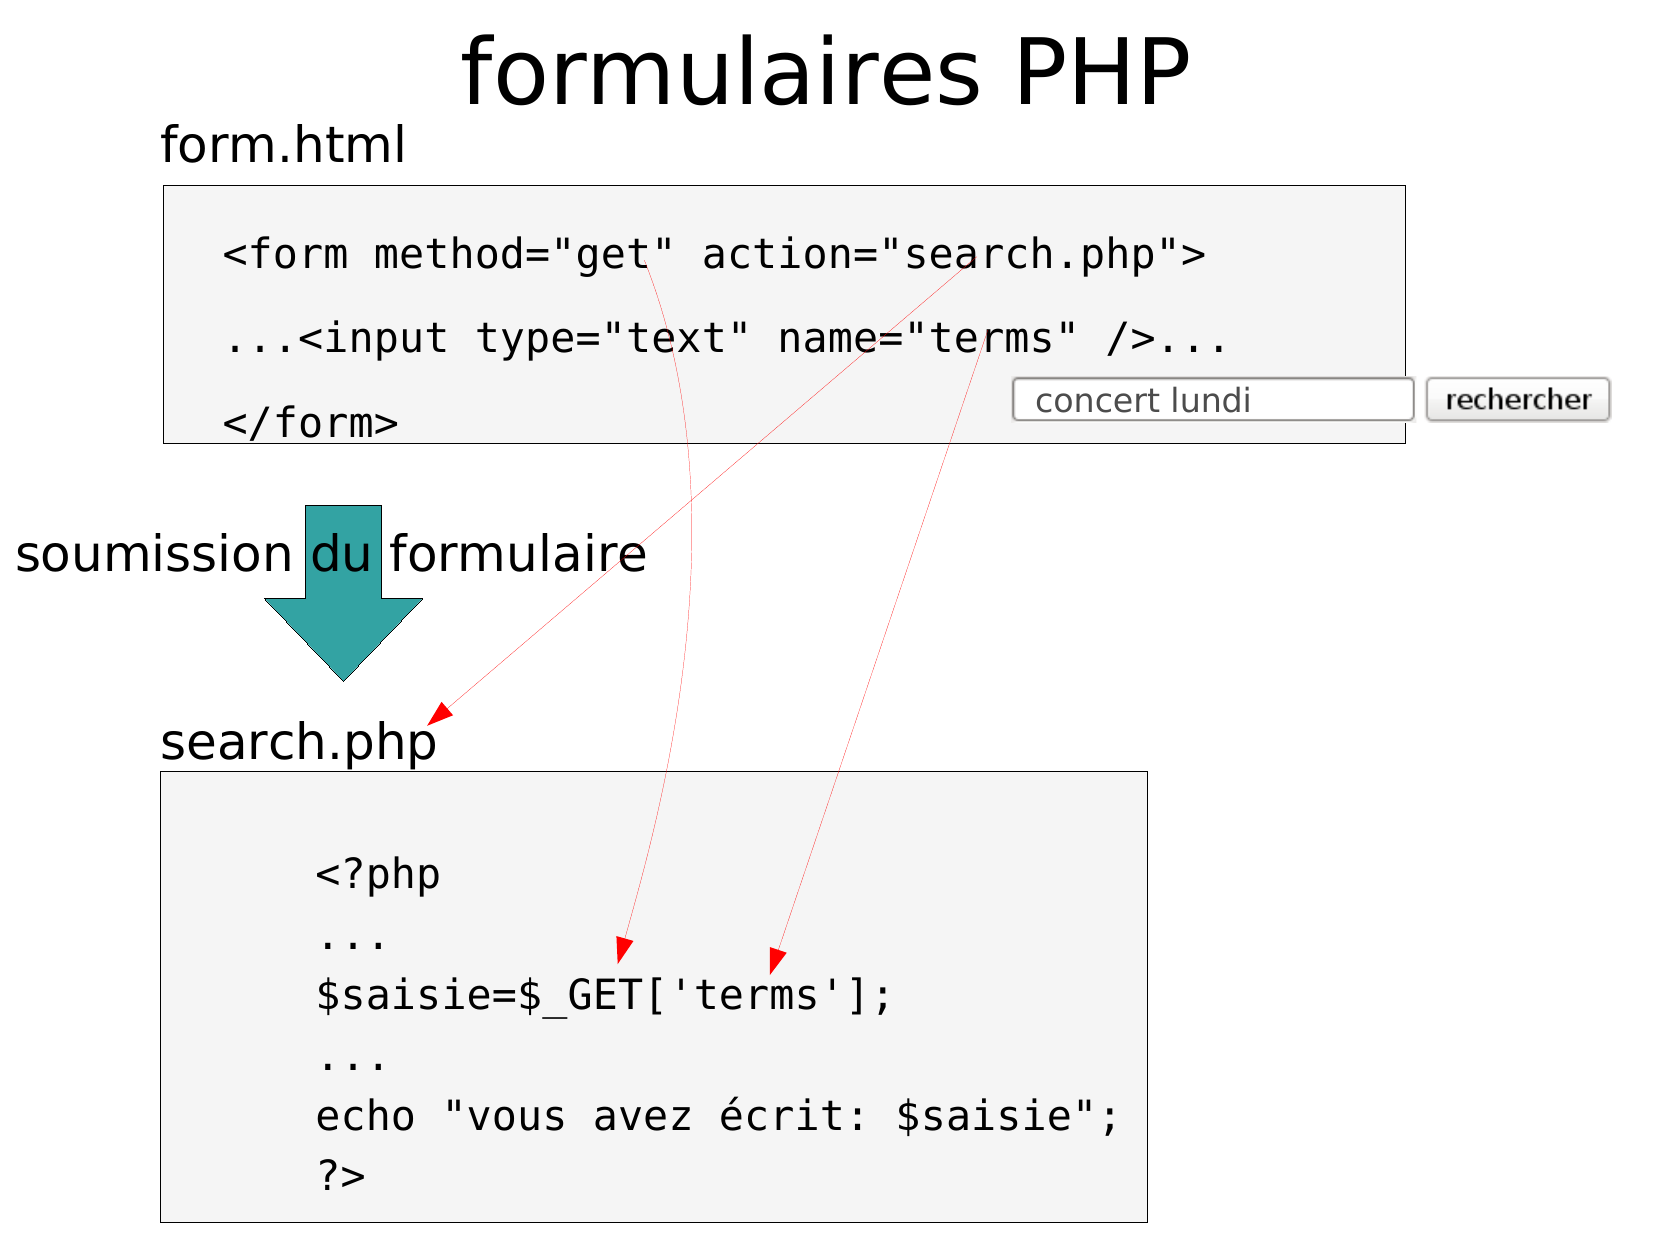

# formulaires PHP
form.html
<form method="get" action="search.php">
...<input type="text" name="terms" />...
</form>
concert lundi
soumission du formulaire
search.php
<?php
...
$saisie=$_GET['terms'];
...
echo "vous avez écrit: $saisie";
?>